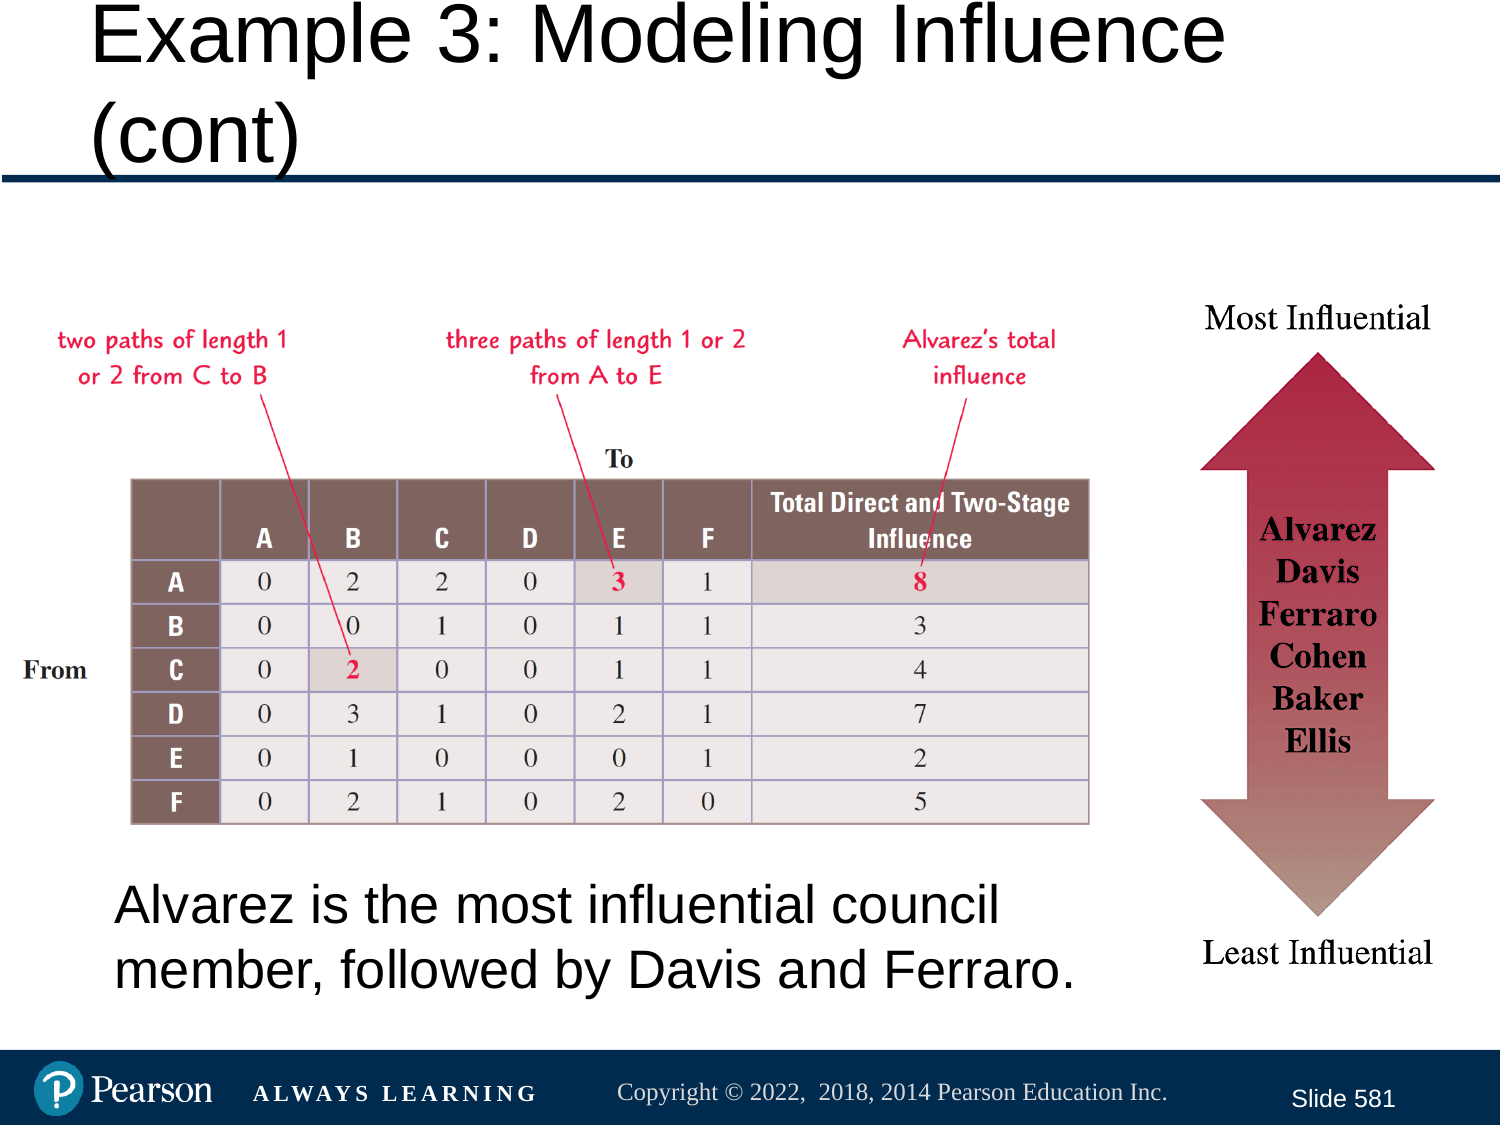

Example 3: Modeling Influence (cont)
Alvarez is the most influential council member, followed by Davis and Ferraro.